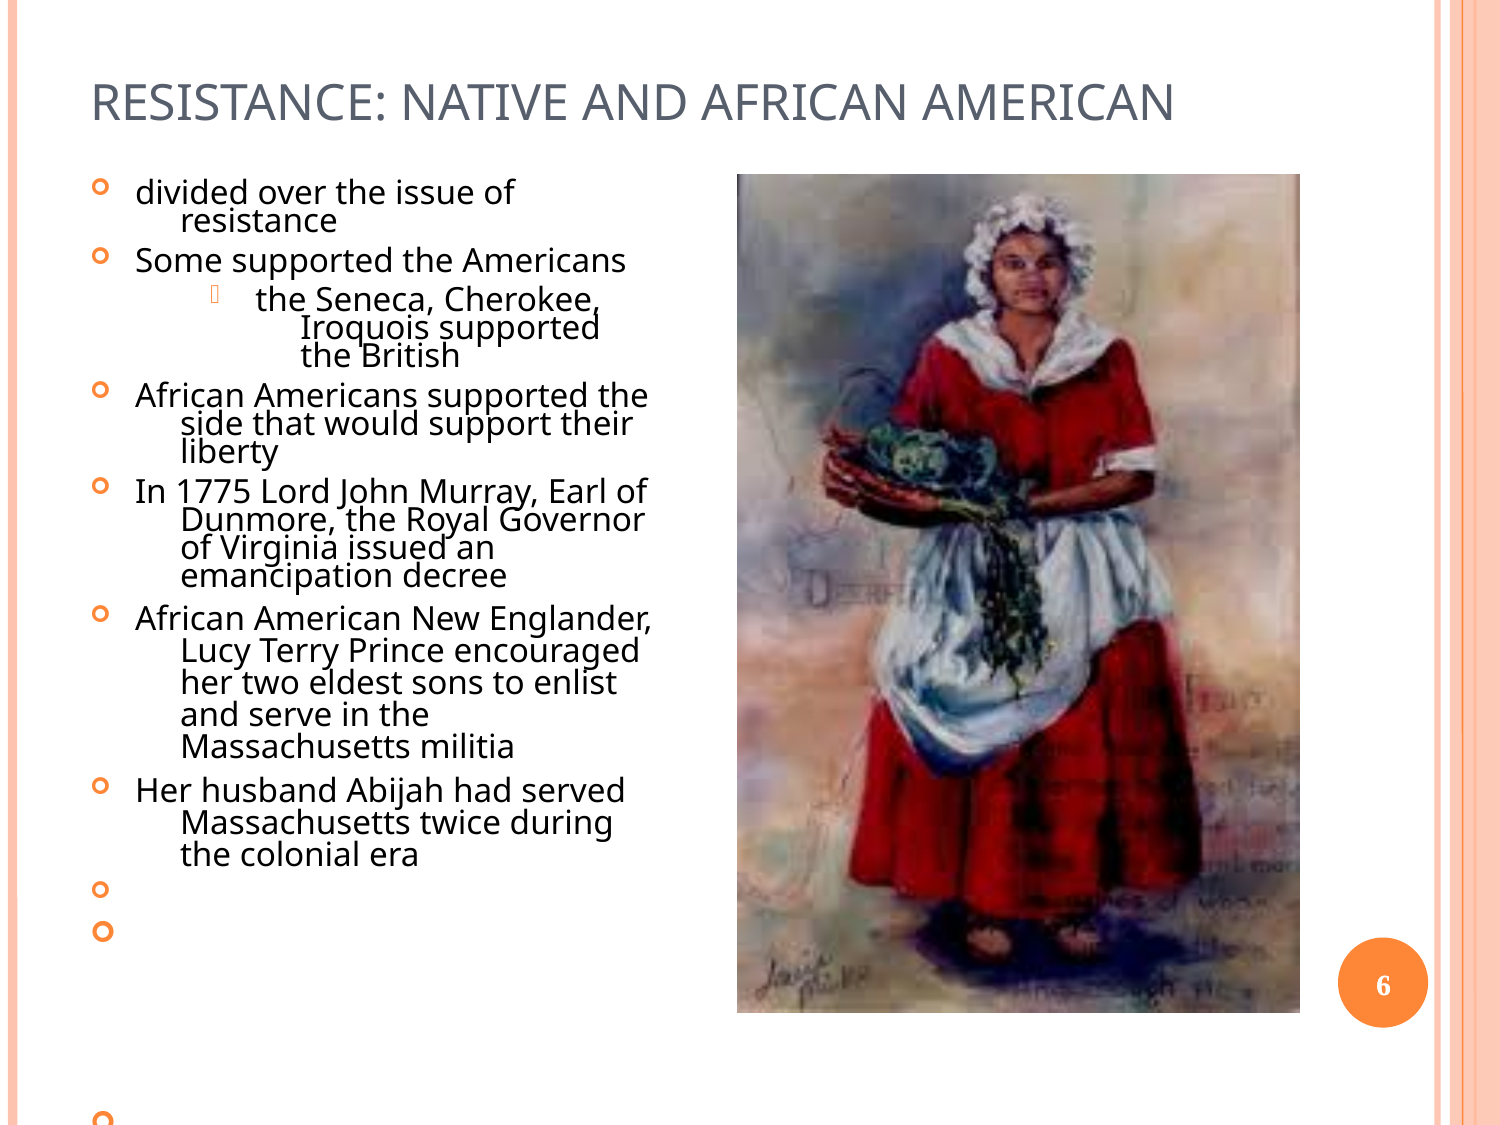

# Resistance: Native and African American
divided over the issue of resistance
Some supported the Americans
the Seneca, Cherokee, Iroquois supported the British
African Americans supported the side that would support their liberty
In 1775 Lord John Murray, Earl of Dunmore, the Royal Governor of Virginia issued an emancipation decree
African American New Englander, Lucy Terry Prince encouraged her two eldest sons to enlist and serve in the Massachusetts militia
Her husband Abijah had served Massachusetts twice during the colonial era